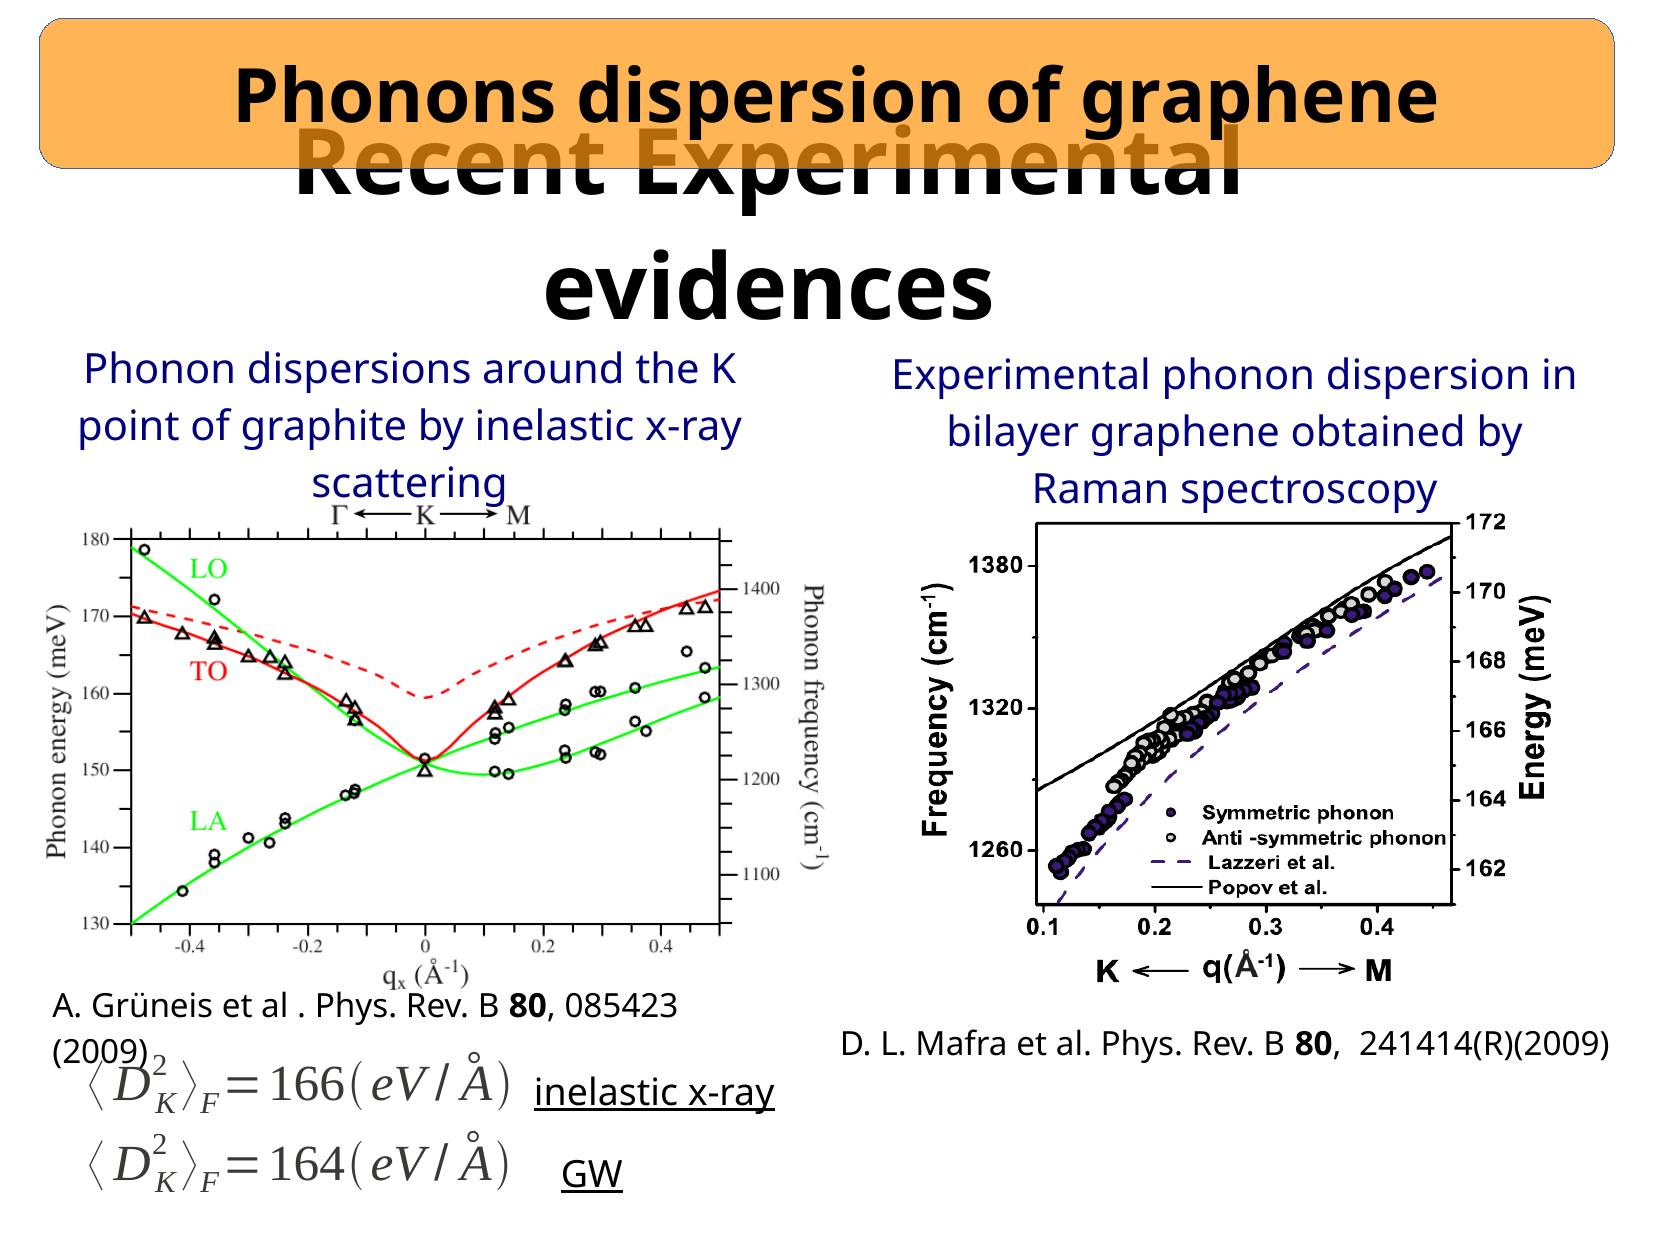

Phonons dispersion of graphene
# Recent Experimental evidences
Phonon dispersions around the K point of graphite by inelastic x-ray scattering
Experimental phonon dispersion in bilayer graphene obtained by Raman spectroscopy
A. Grüneis et al . Phys. Rev. B 80, 085423 (2009)
D. L. Mafra et al. Phys. Rev. B 80, 241414(R)(2009)
inelastic x-ray
GW